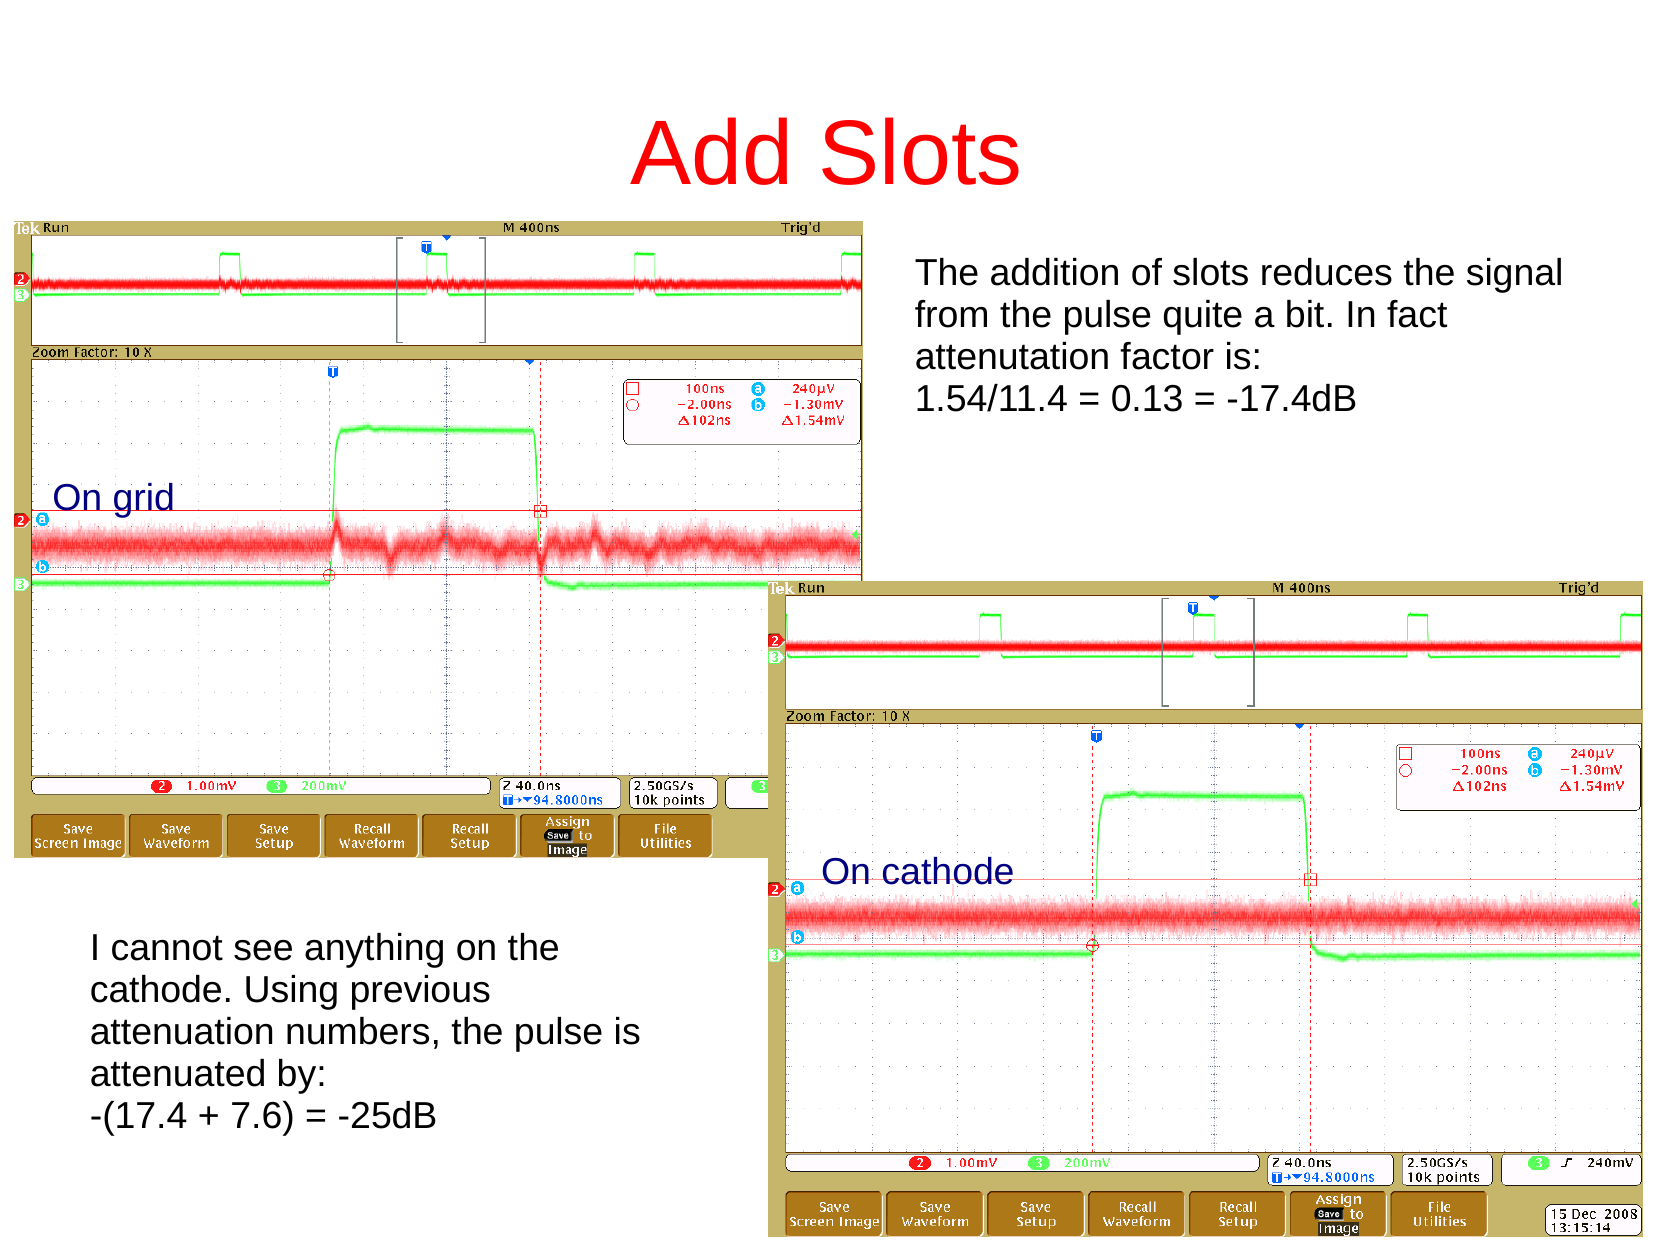

# Add Slots
The addition of slots reduces the signal from the pulse quite a bit. In fact attenutation factor is:
1.54/11.4 = 0.13 = -17.4dB
On grid
On cathode
I cannot see anything on the cathode. Using previous attenuation numbers, the pulse is attenuated by:
-(17.4 + 7.6) = -25dB